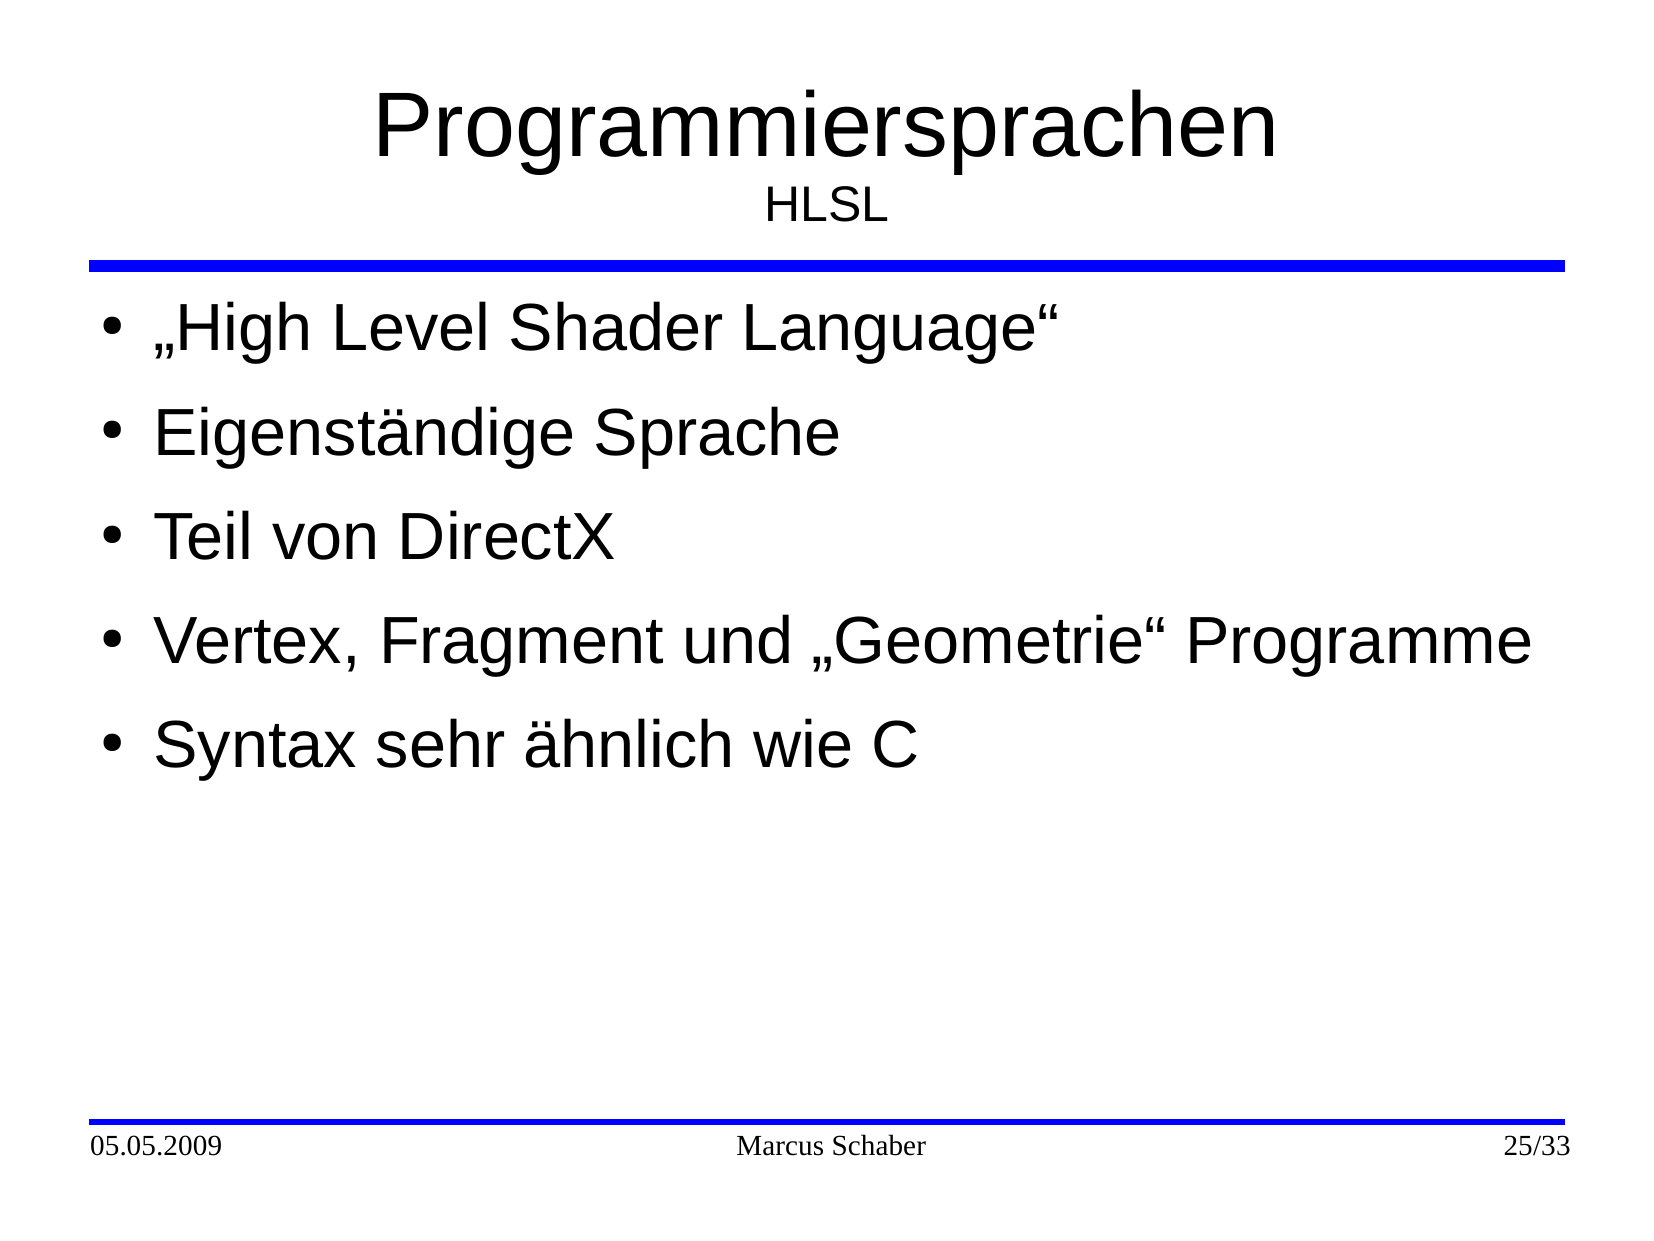

# Programmiersprachen HLSL
„High Level Shader Language“
Eigenständige Sprache
Teil von DirectX
Vertex, Fragment und „Geometrie“ Programme
Syntax sehr ähnlich wie C
25